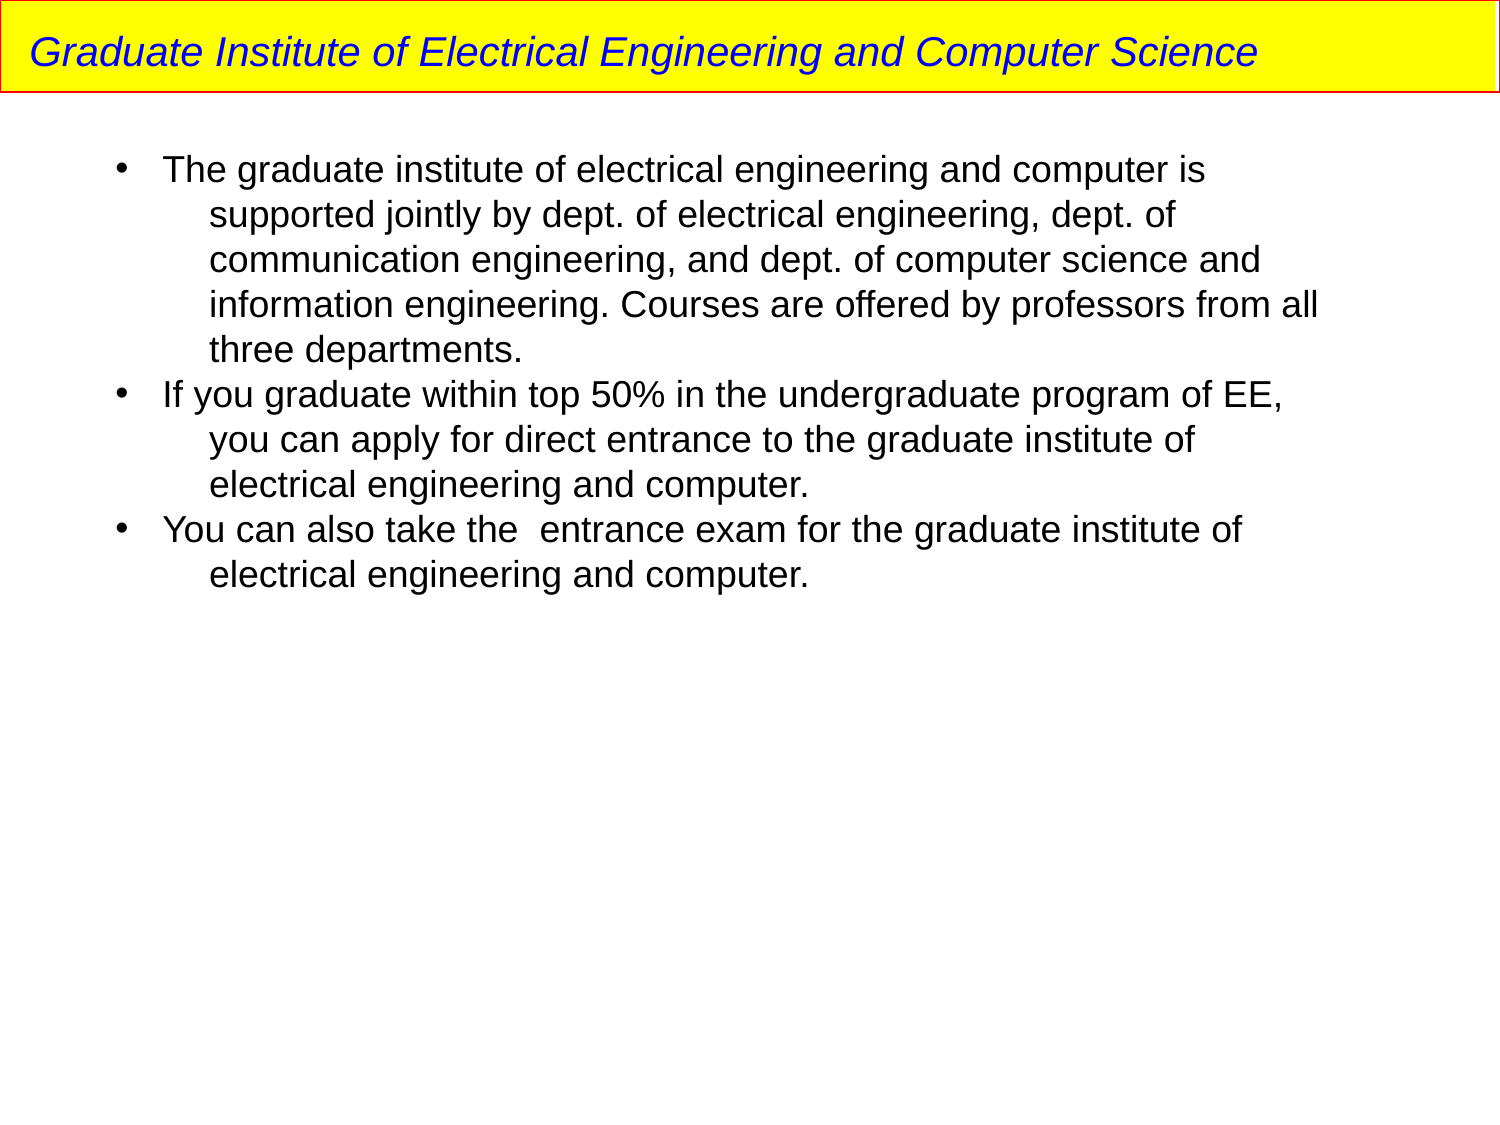

Graduate Institute of Electrical Engineering and Computer Science
The graduate institute of electrical engineering and computer is supported jointly by dept. of electrical engineering, dept. of communication engineering, and dept. of computer science and information engineering. Courses are offered by professors from all three departments.
If you graduate within top 50% in the undergraduate program of EE, you can apply for direct entrance to the graduate institute of electrical engineering and computer.
You can also take the entrance exam for the graduate institute of electrical engineering and computer.